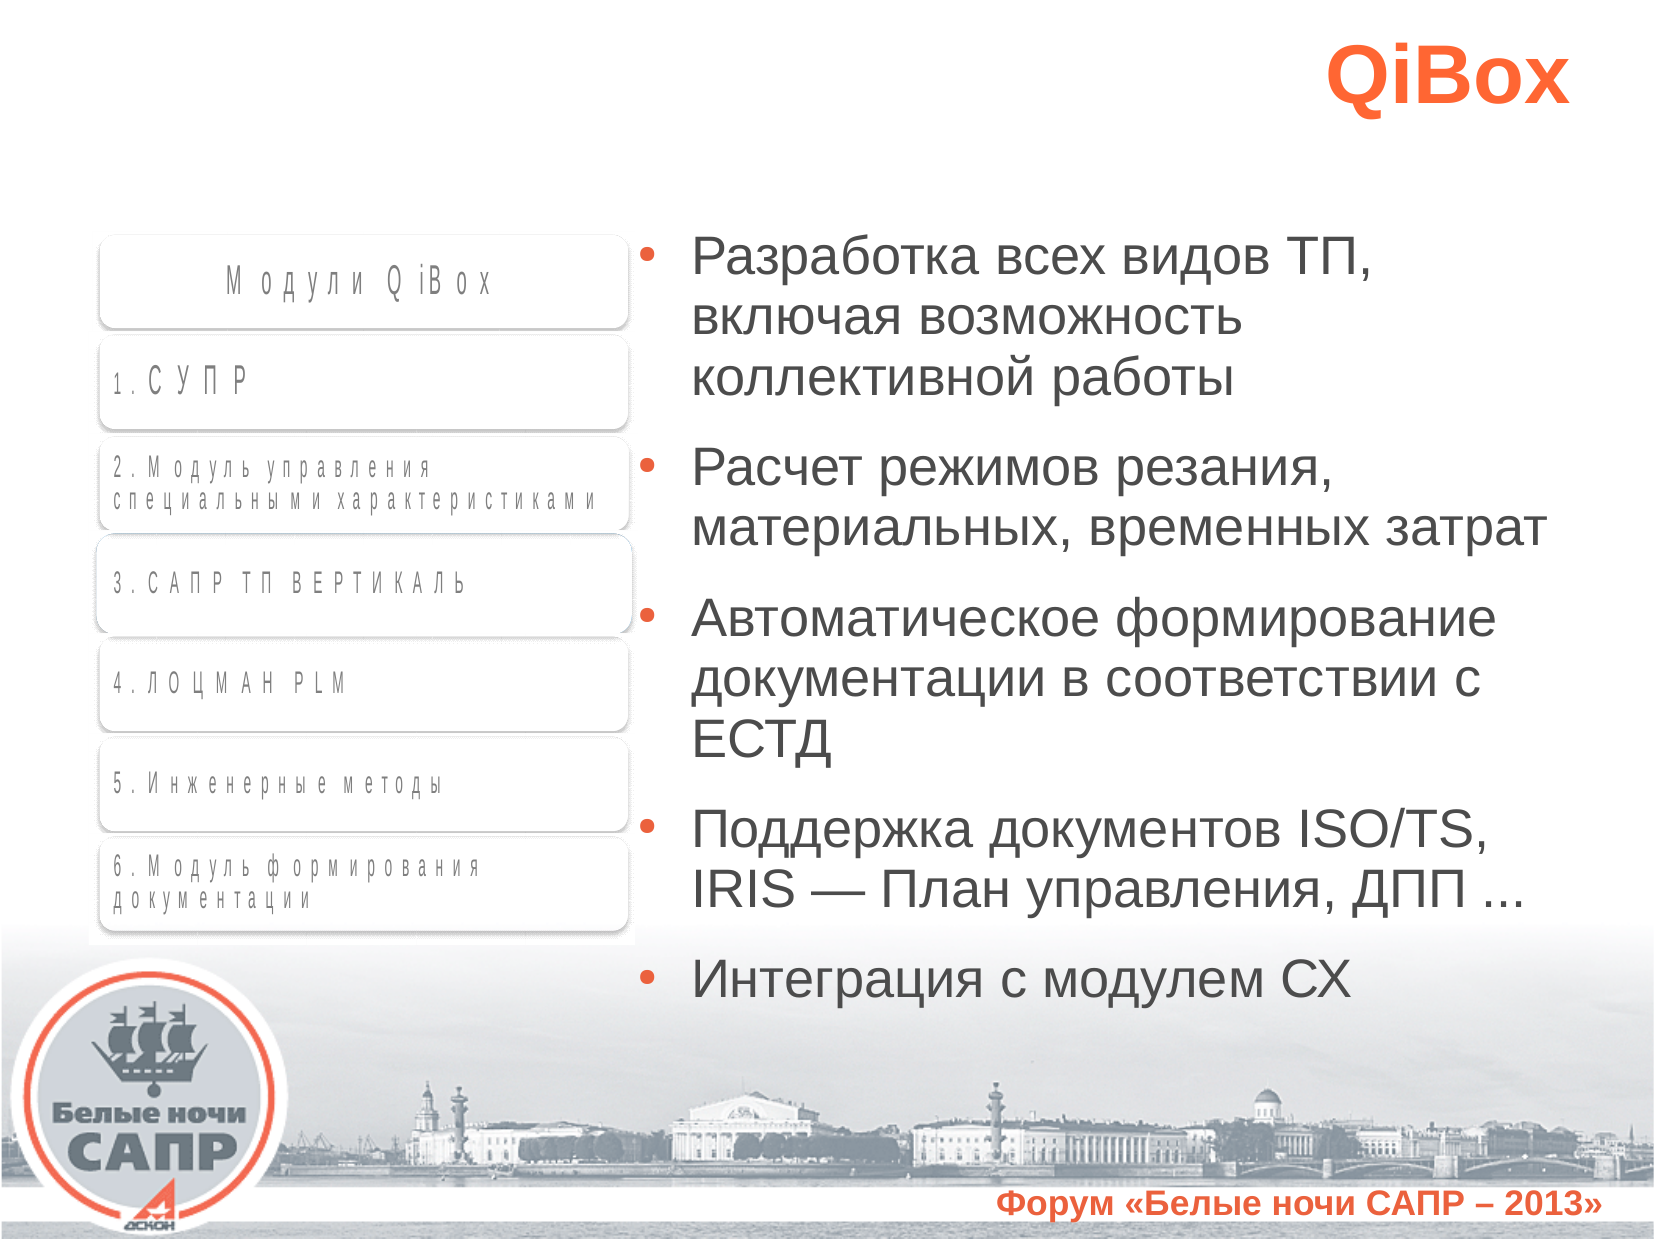

# QiBox
Разработка всех видов ТП, включая возможность коллективной работы
Расчет режимов резания, материальных, временных затрат
Автоматическое формирование документации в соответствии с ЕСТД
Поддержка документов ISO/TS, IRIS — План управления, ДПП ...
Интеграция с модулем СХ